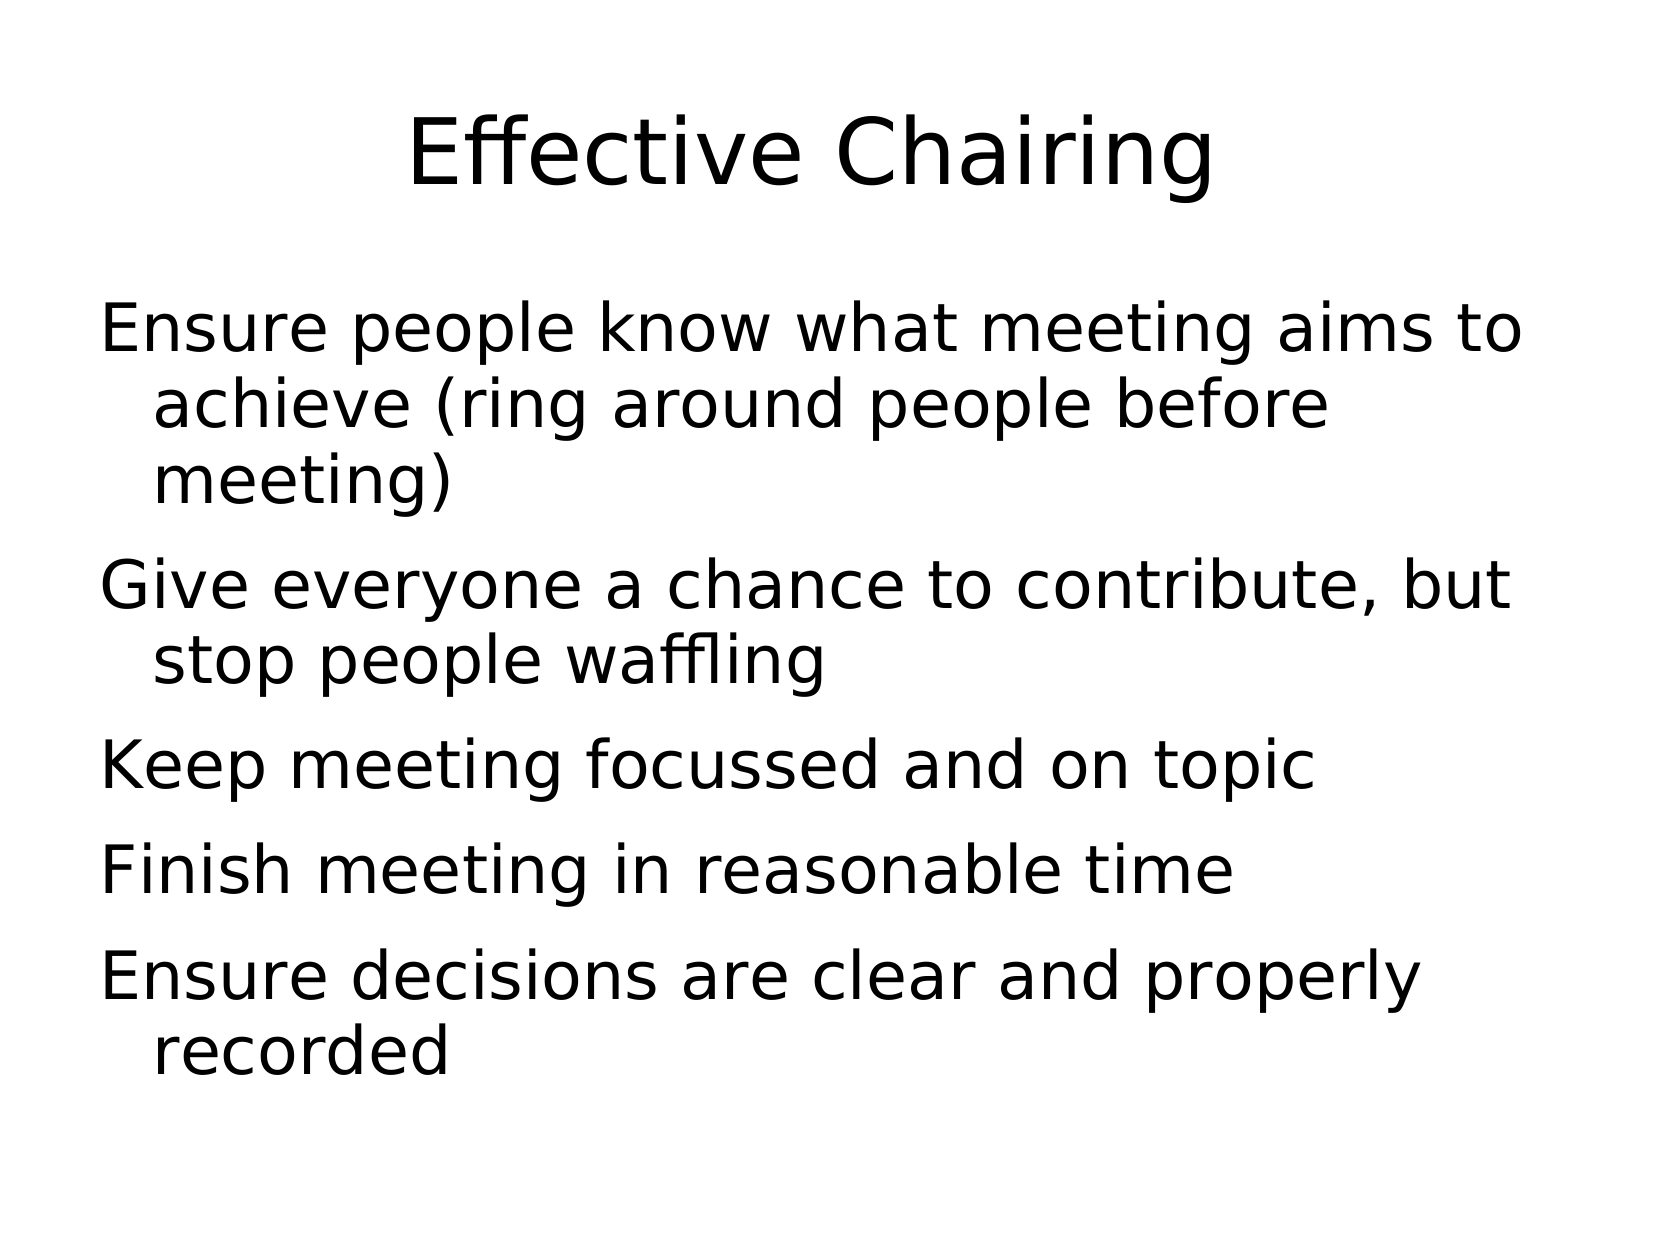

# Effective Chairing
Ensure people know what meeting aims to achieve (ring around people before meeting)‏
Give everyone a chance to contribute, but stop people waffling
Keep meeting focussed and on topic
Finish meeting in reasonable time
Ensure decisions are clear and properly recorded